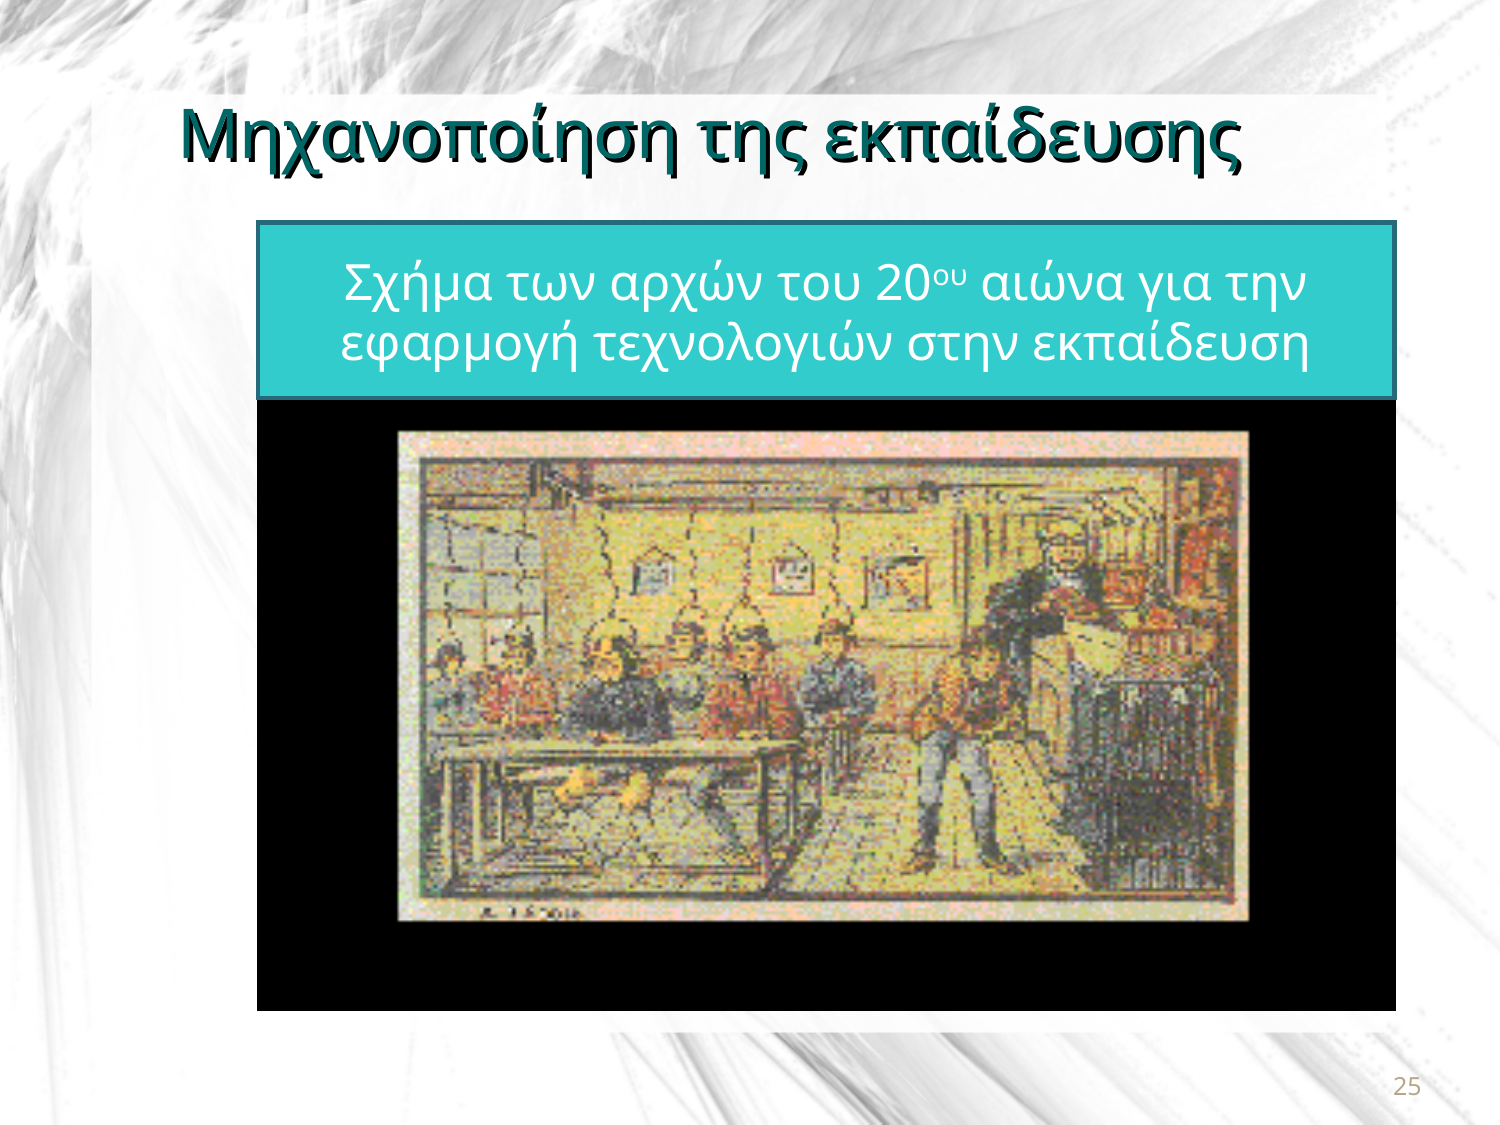

Μηχανοποίηση της εκπαίδευσης
Σχήμα των αρχών του 20ου αιώνα για την εφαρμογή τεχνολογιών στην εκπαίδευση